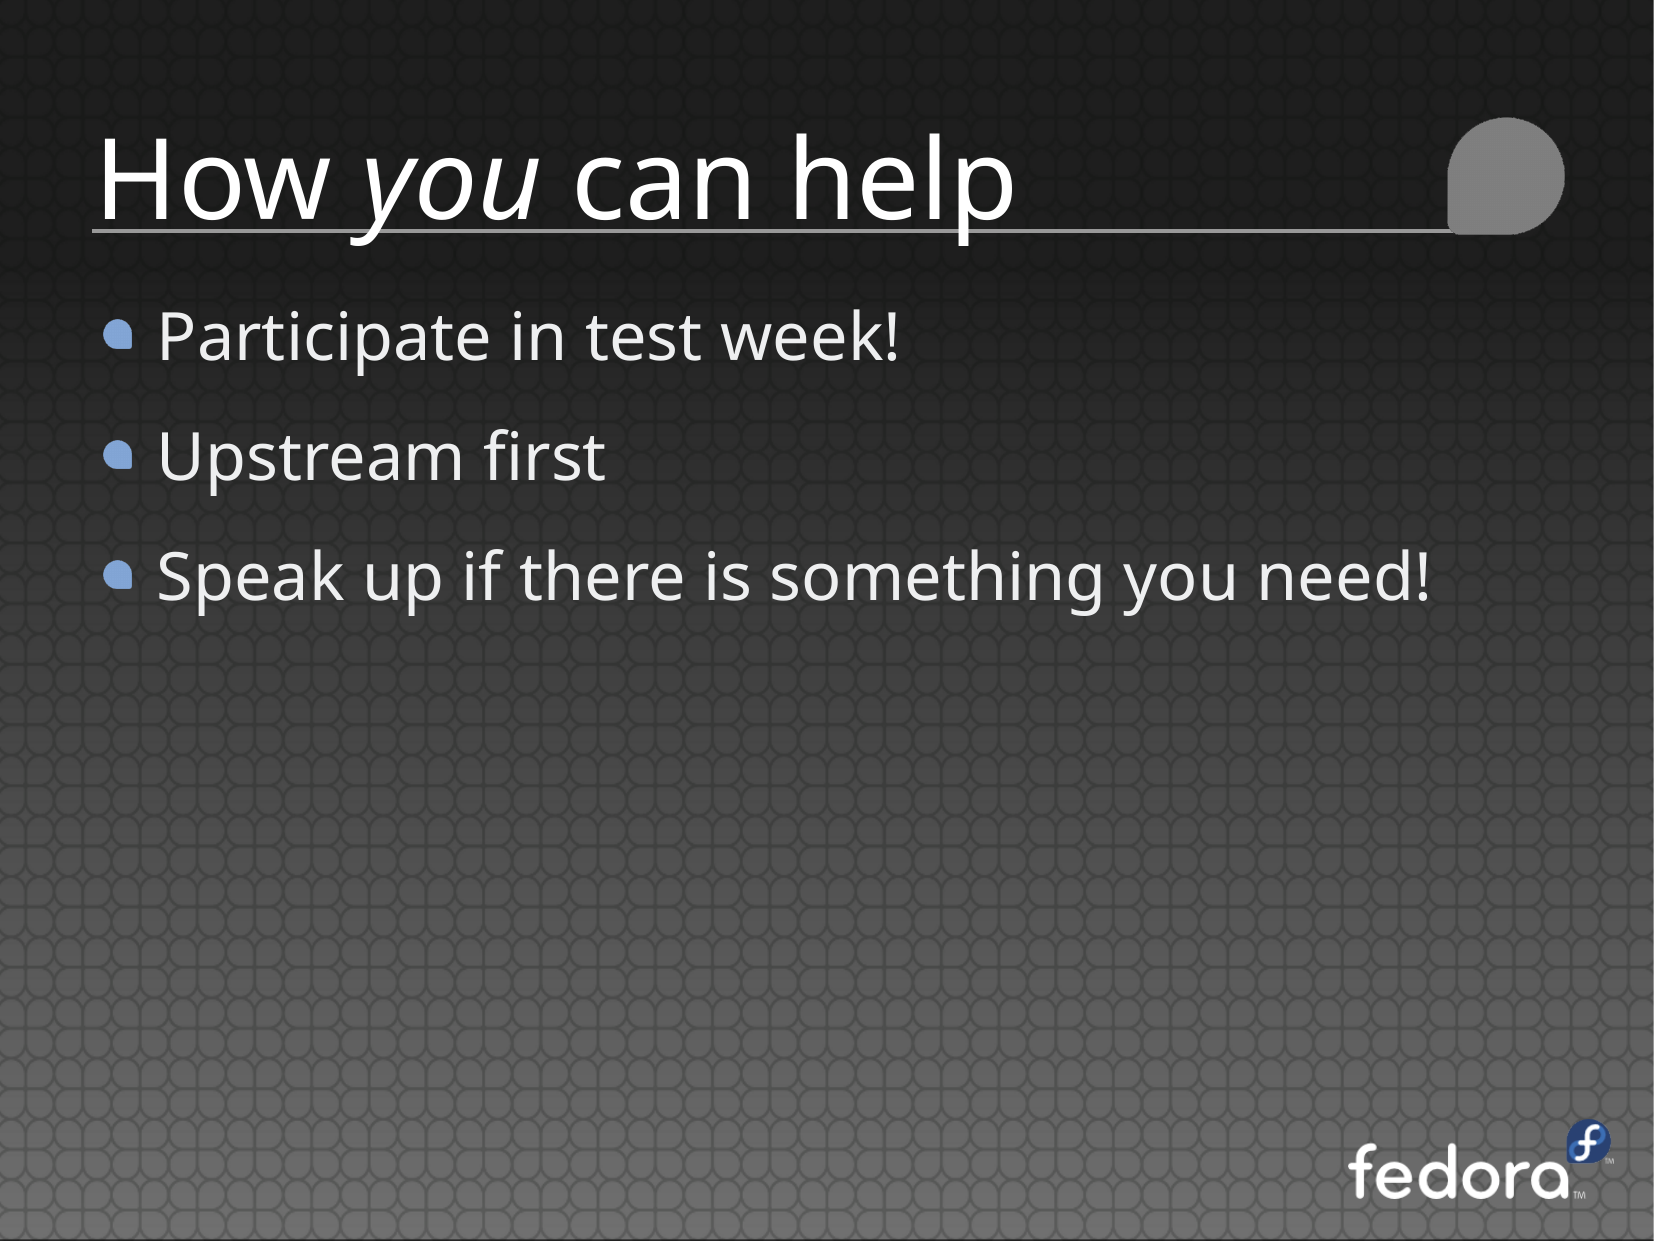

How you can help
# Participate in test week!
Upstream first
Speak up if there is something you need!